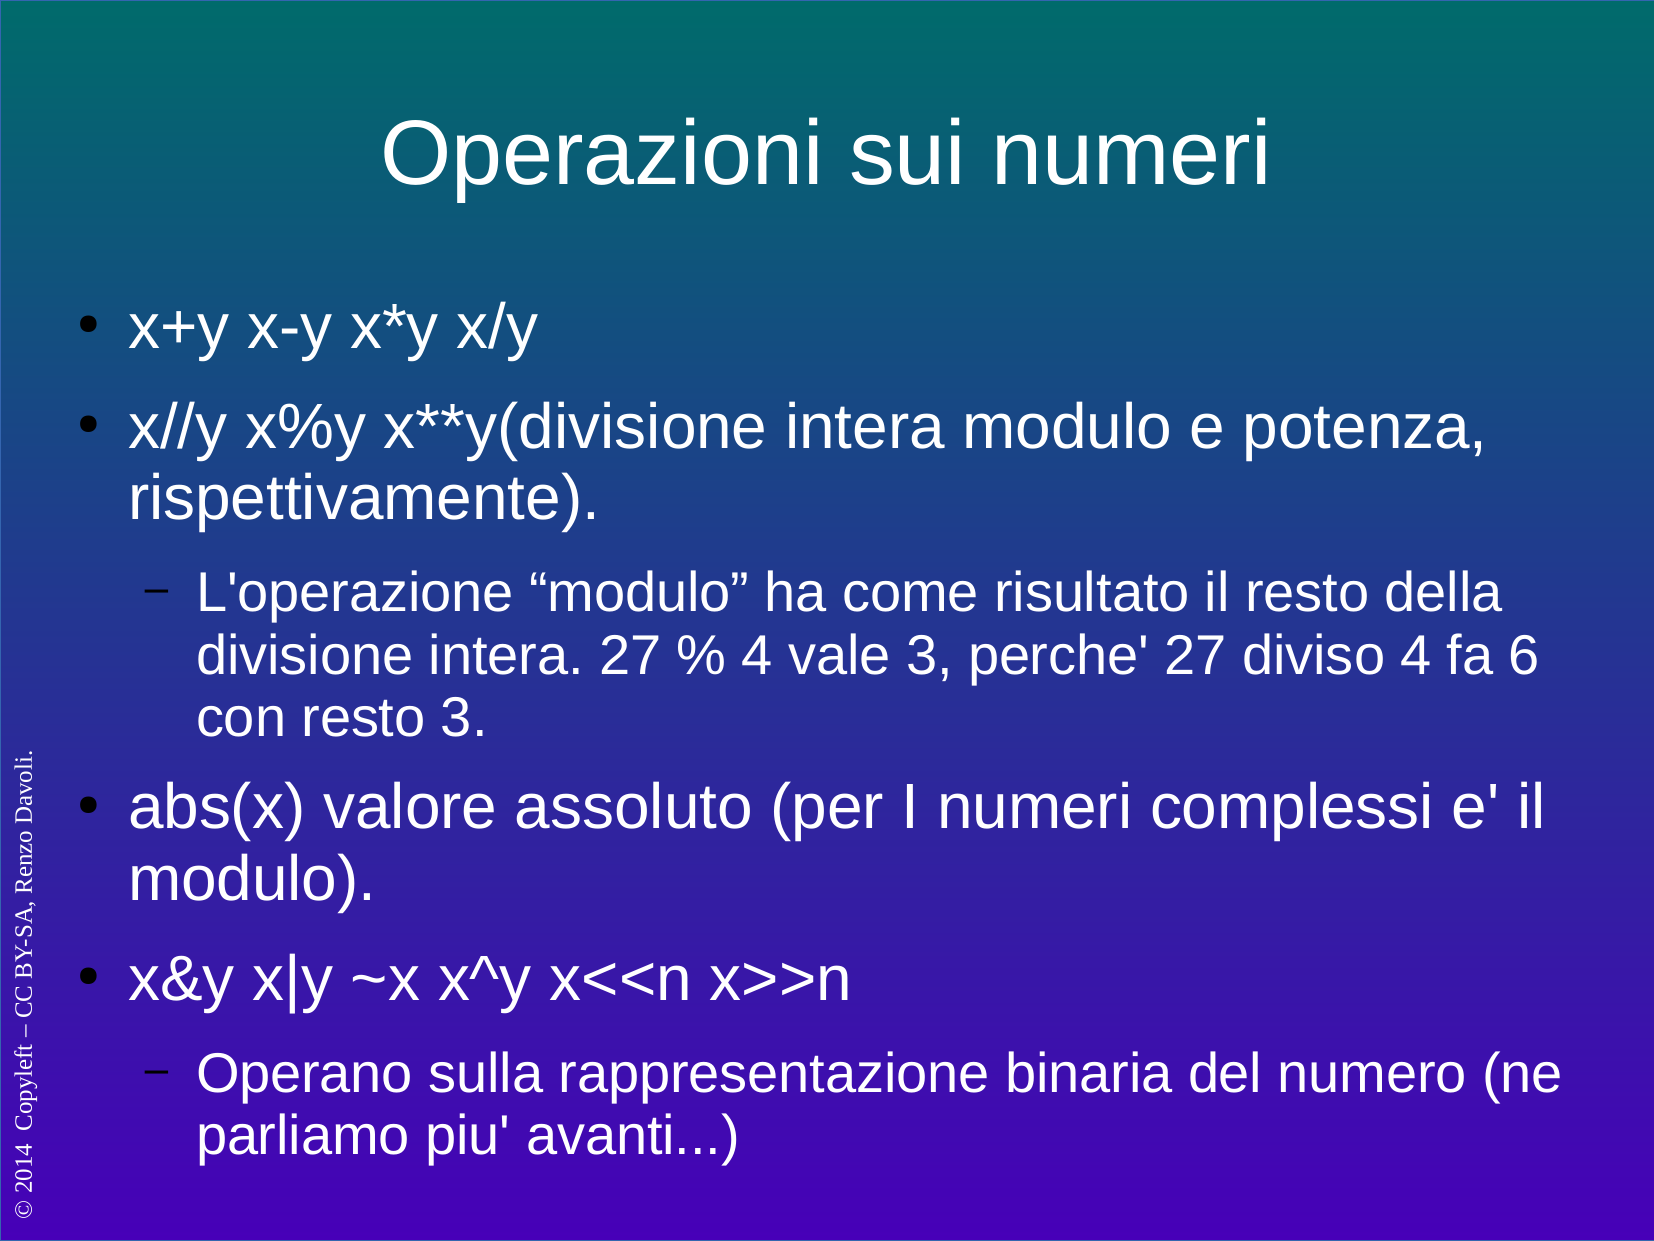

# Operazioni sui numeri
x+y x-y x*y x/y
x//y x%y x**y(divisione intera modulo e potenza, rispettivamente).
L'operazione “modulo” ha come risultato il resto della divisione intera. 27 % 4 vale 3, perche' 27 diviso 4 fa 6 con resto 3.
abs(x) valore assoluto (per I numeri complessi e' il modulo).
x&y x|y ~x x^y x<<n x>>n
Operano sulla rappresentazione binaria del numero (ne parliamo piu' avanti...)